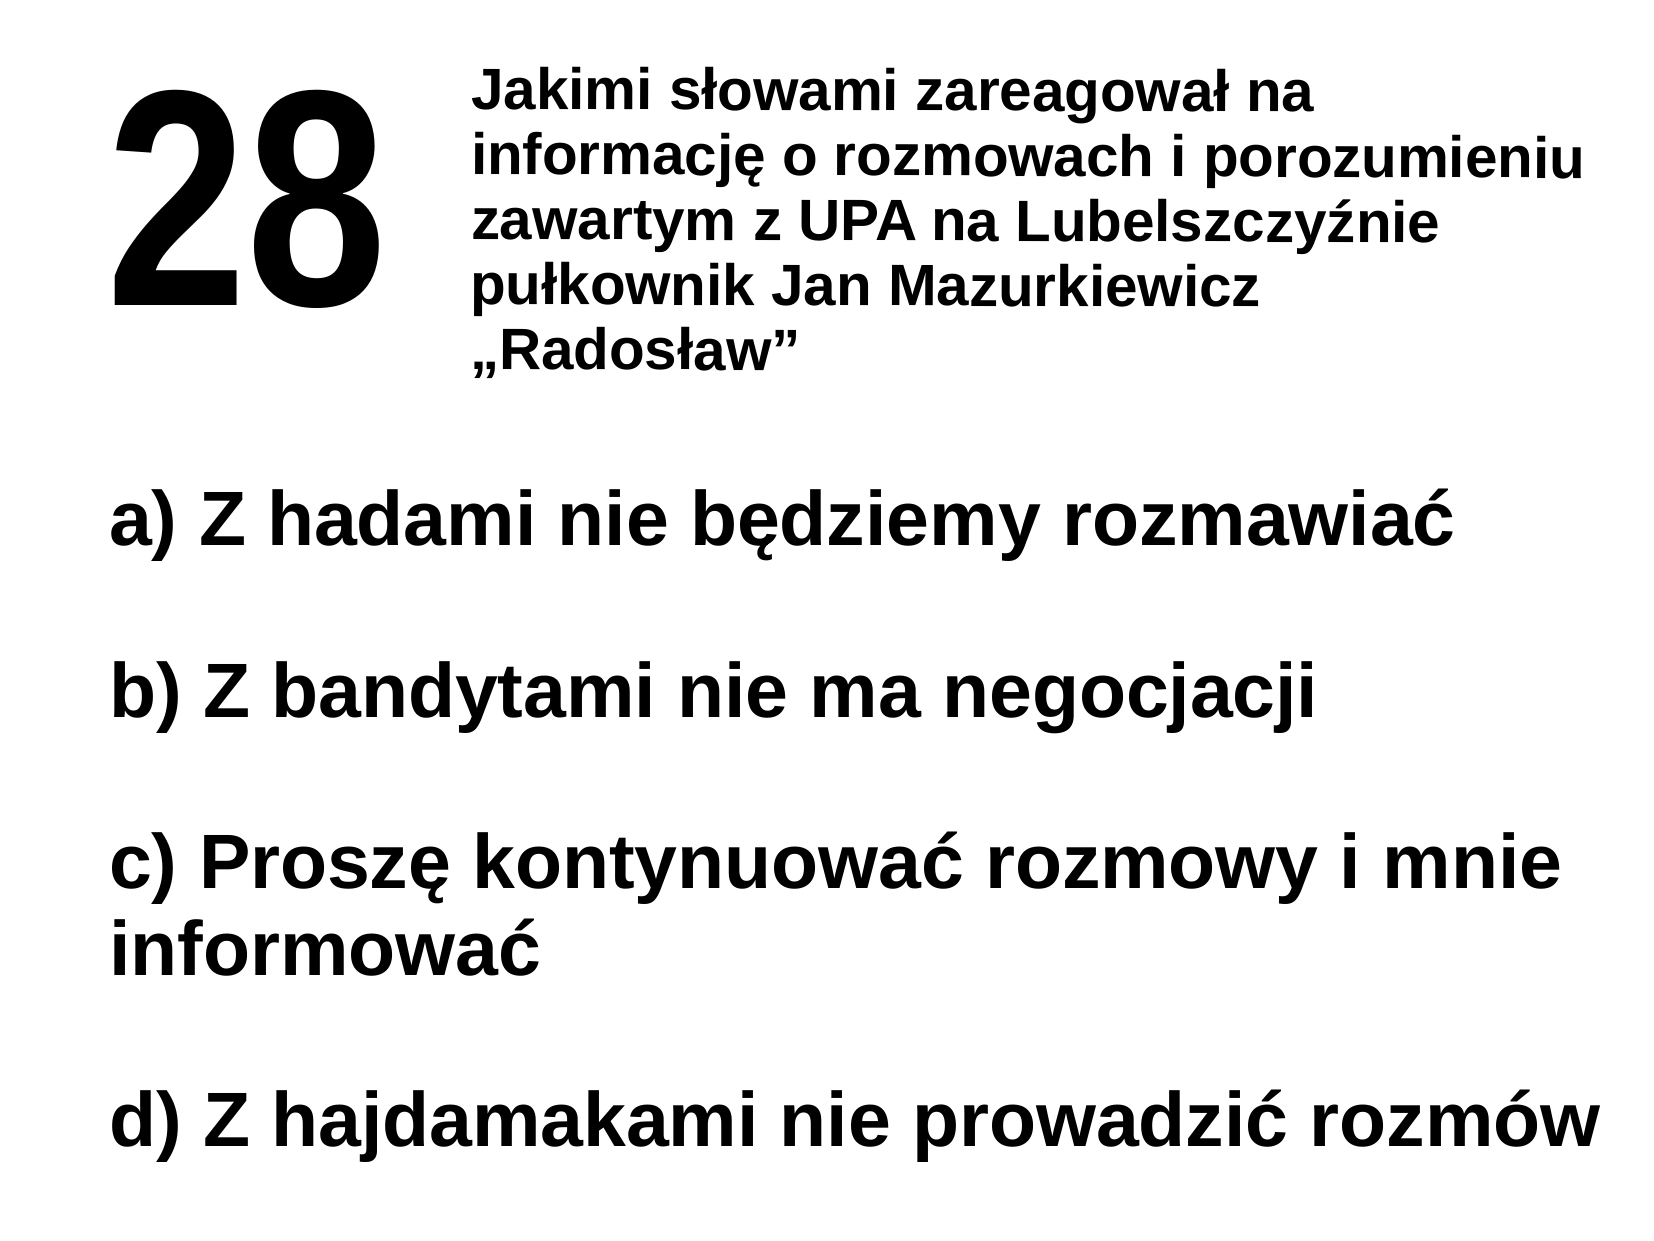

28
Jakimi słowami zareagował na informację o rozmowach i porozumieniu zawartym z UPA na Lubelszczyźnie pułkownik Jan Mazurkiewicz „Radosław”
a) Z hadami nie będziemy rozmawiać
b) Z bandytami nie ma negocjacji
c) Proszę kontynuować rozmowy i mnie informować
d) Z hajdamakami nie prowadzić rozmów